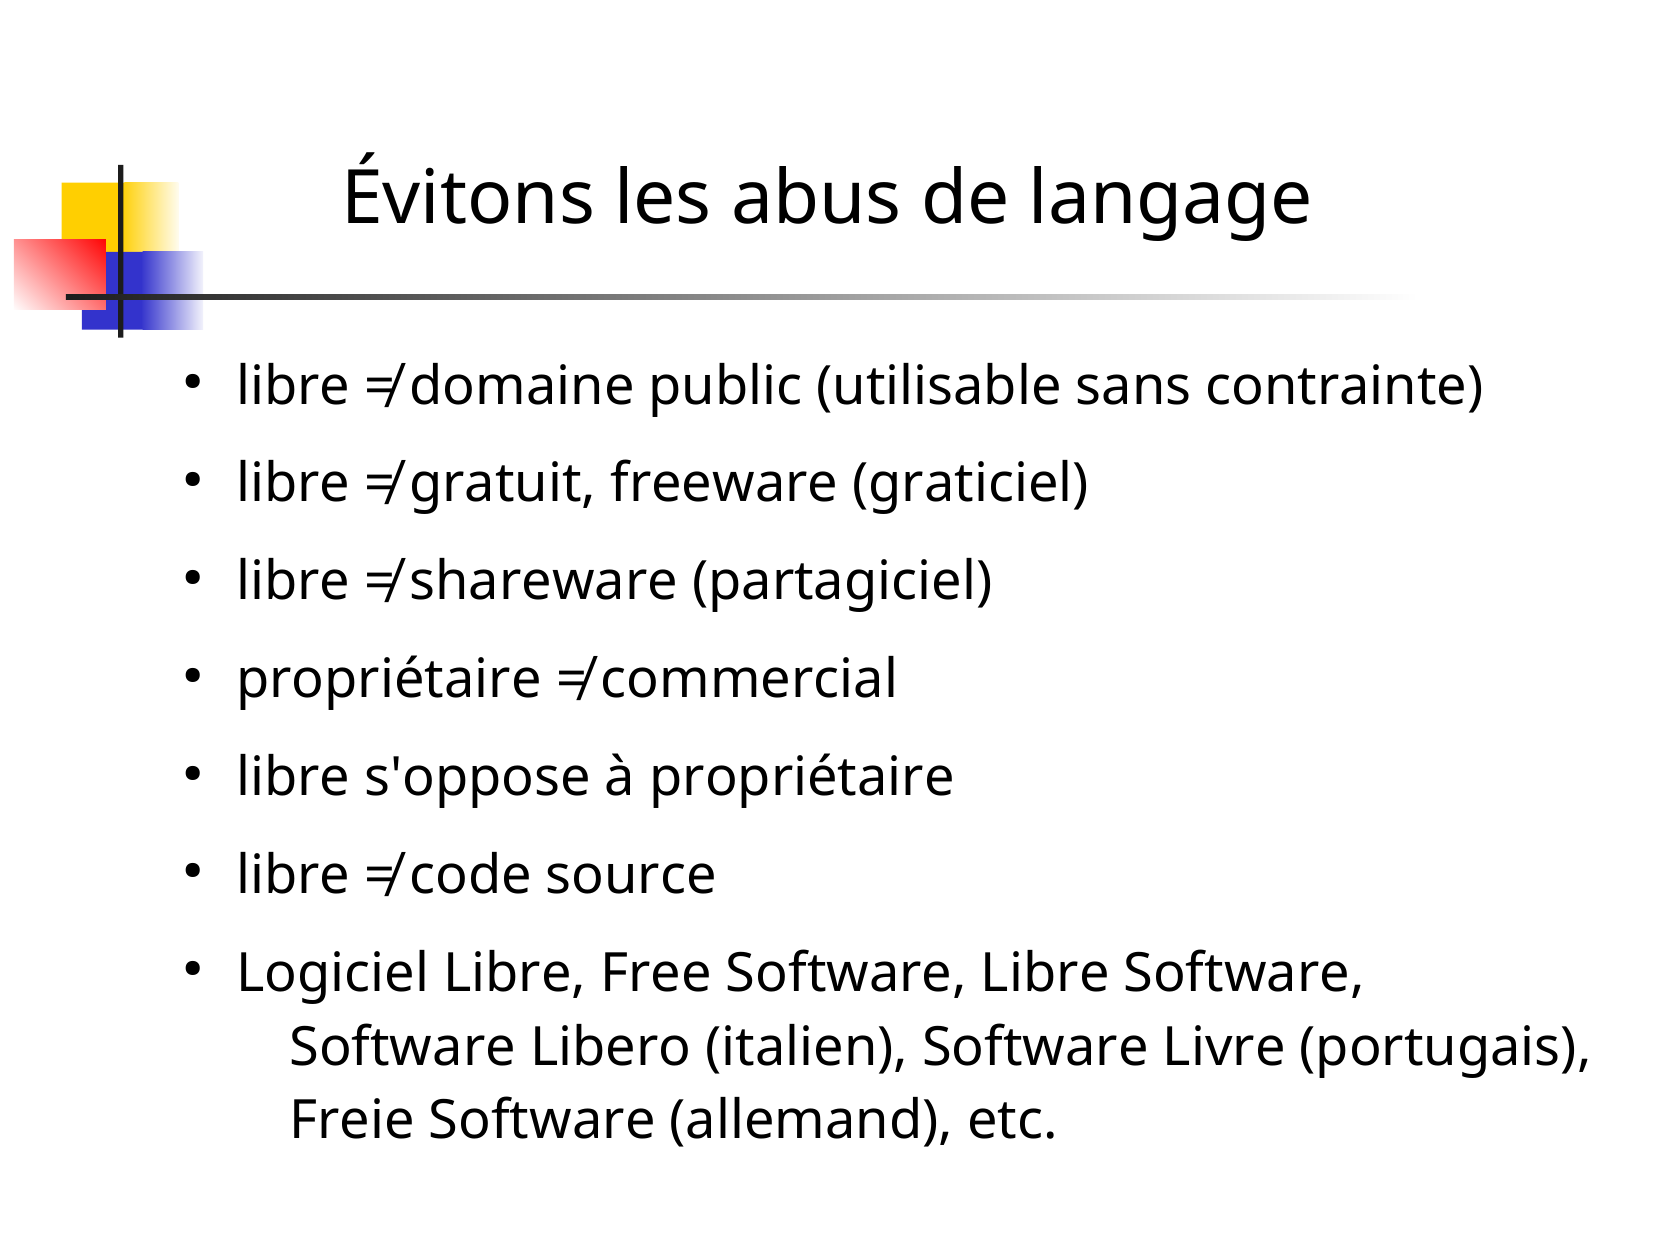

# Évitons les abus de langage
libre ≠ domaine public (utilisable sans contrainte)
libre ≠ gratuit, freeware (graticiel)
libre ≠ shareware (partagiciel)
propriétaire ≠ commercial
libre s'oppose à propriétaire
libre ≠ code source
Logiciel Libre, Free Software, Libre Software, Software Libero (italien), Software Livre (portugais), Freie Software (allemand), etc.